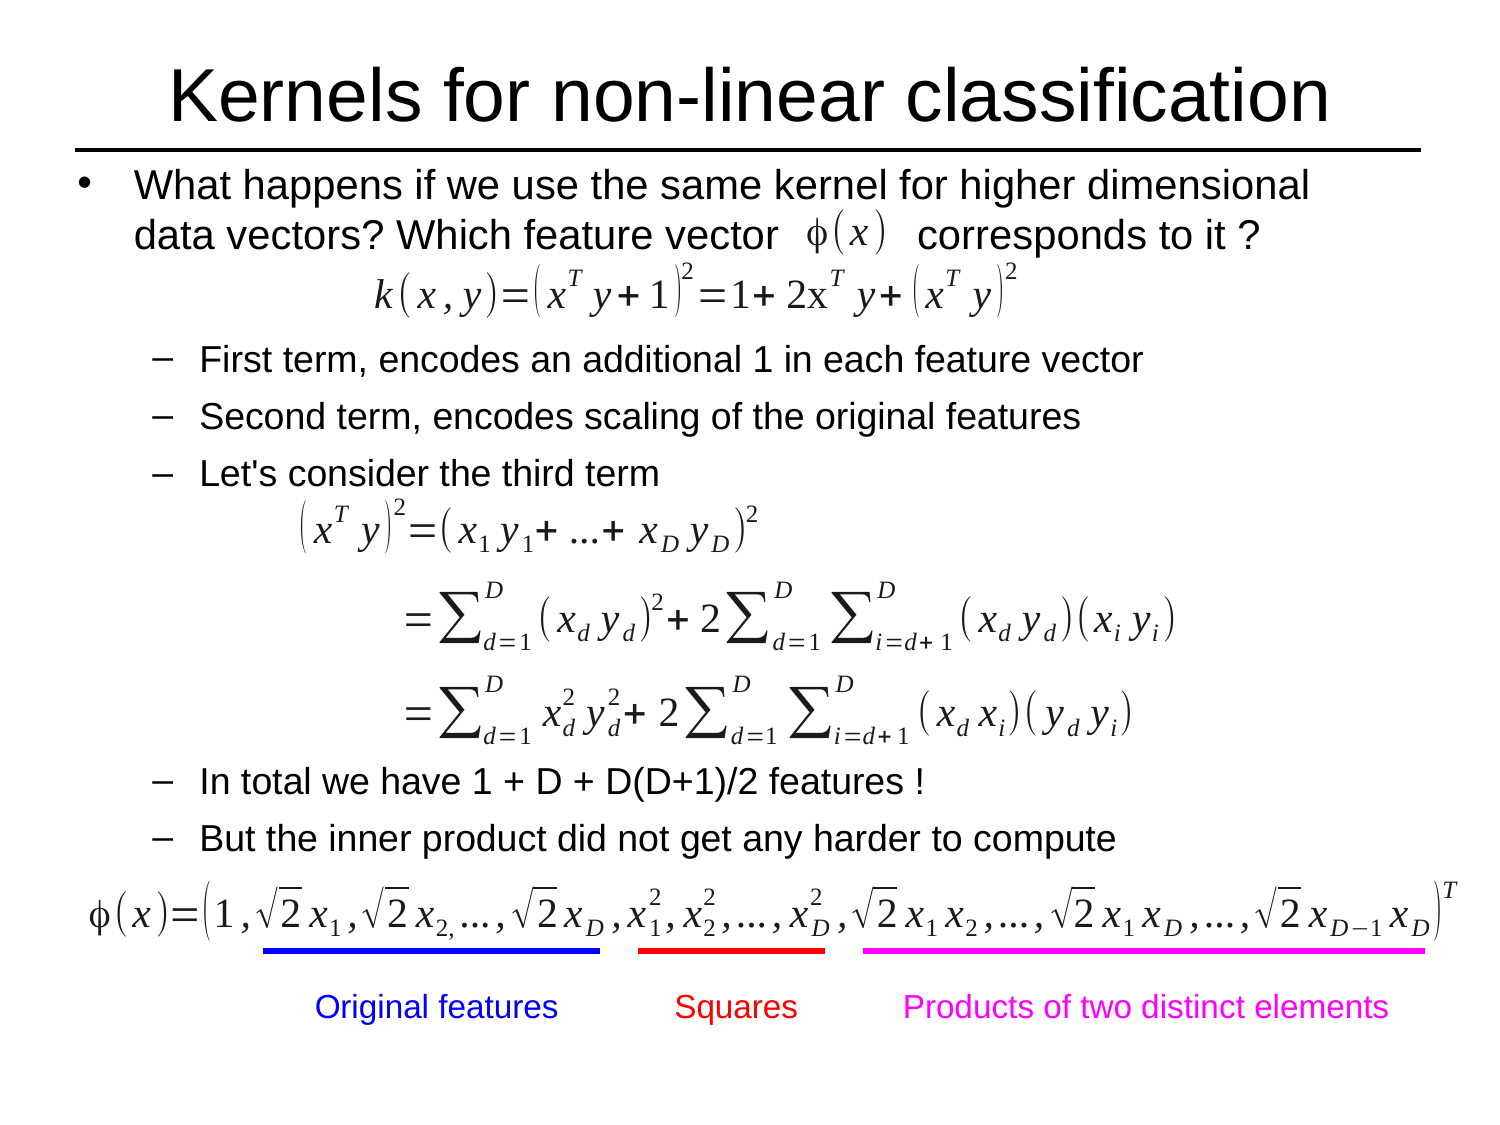

# Kernels for non-linear classification
What happens if we use the same kernel for higher dimensional data vectors? Which feature vector corresponds to it ?
First term, encodes an additional 1 in each feature vector
Second term, encodes scaling of the original features
Let's consider the third term
In total we have 1 + D + D(D+1)/2 features !
But the inner product did not get any harder to compute
Squares
Products of two distinct elements
Original features